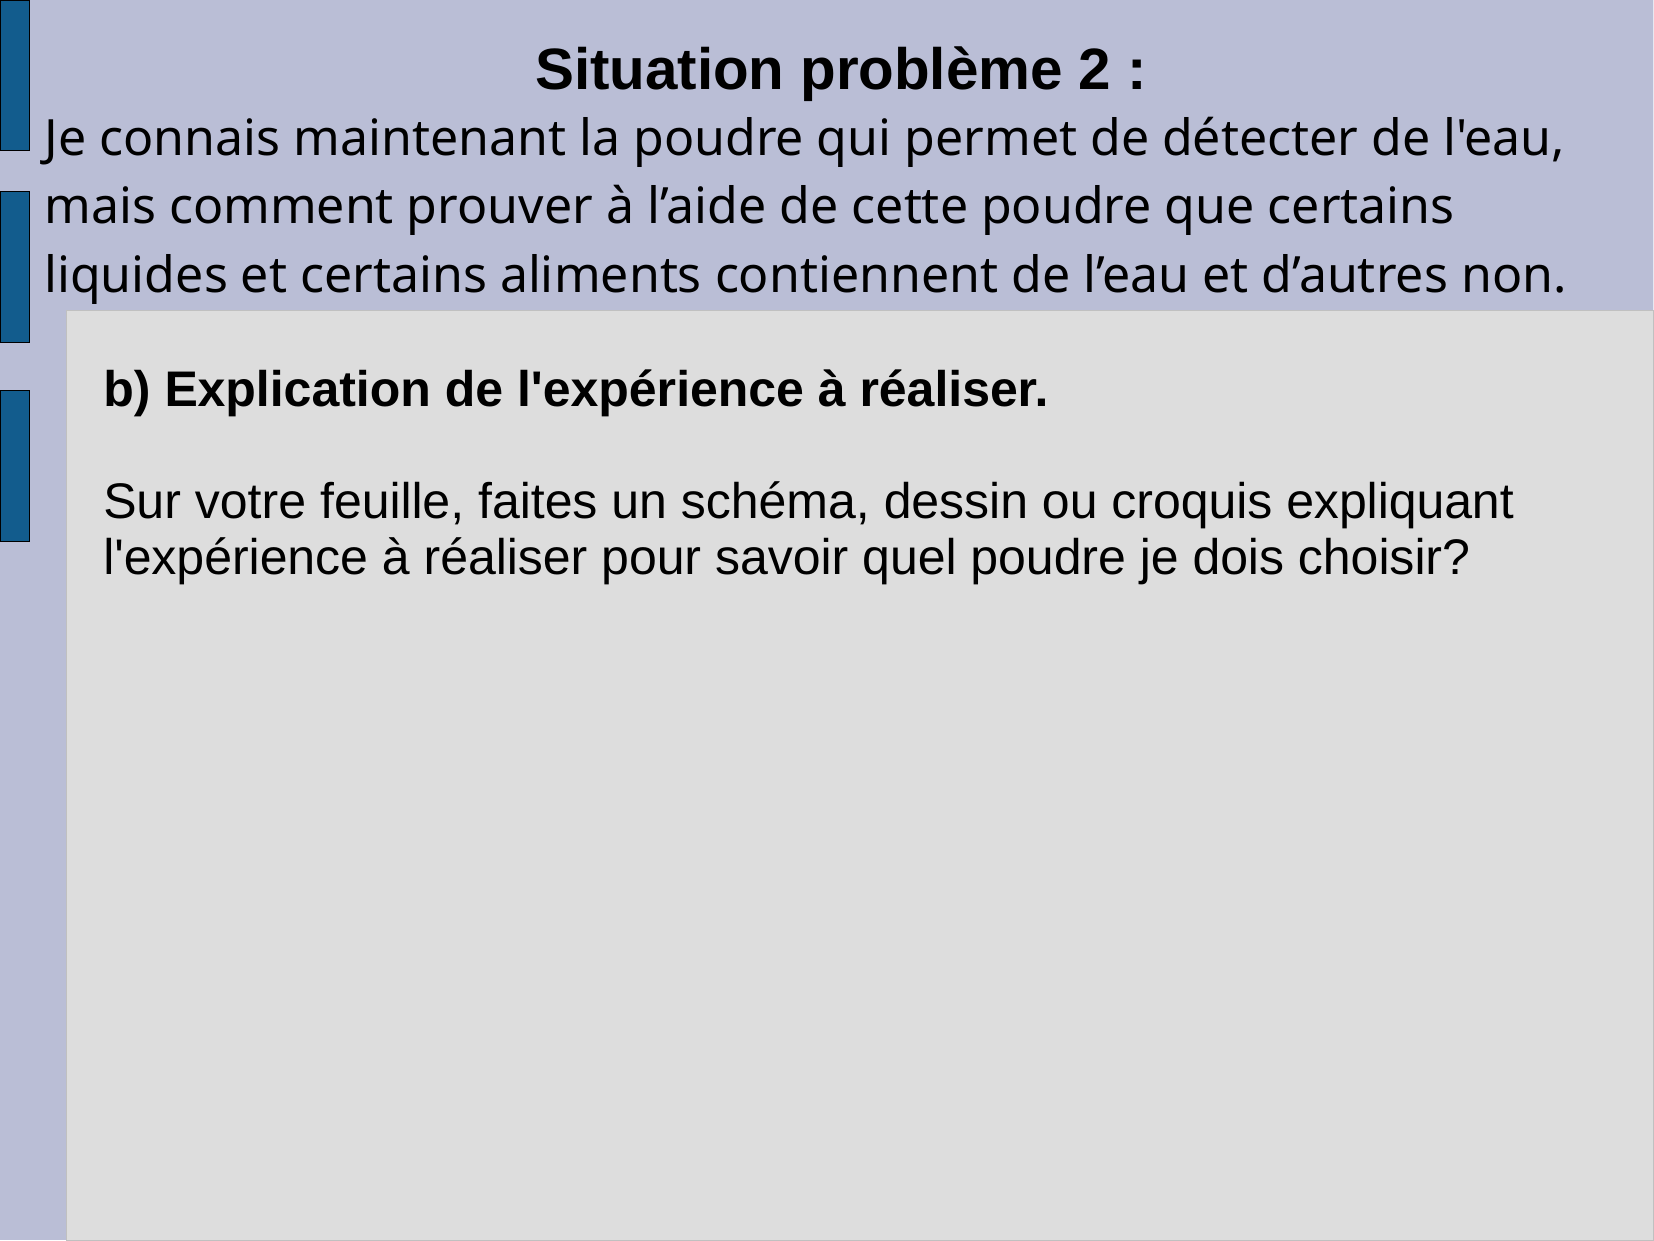

Situation problème 2 :
Je connais maintenant la poudre qui permet de détecter de l'eau, mais comment prouver à l’aide de cette poudre que certains liquides et certains aliments contiennent de l’eau et d’autres non.
b) Explication de l'expérience à réaliser.
Sur votre feuille, faites un schéma, dessin ou croquis expliquant l'expérience à réaliser pour savoir quel poudre je dois choisir?